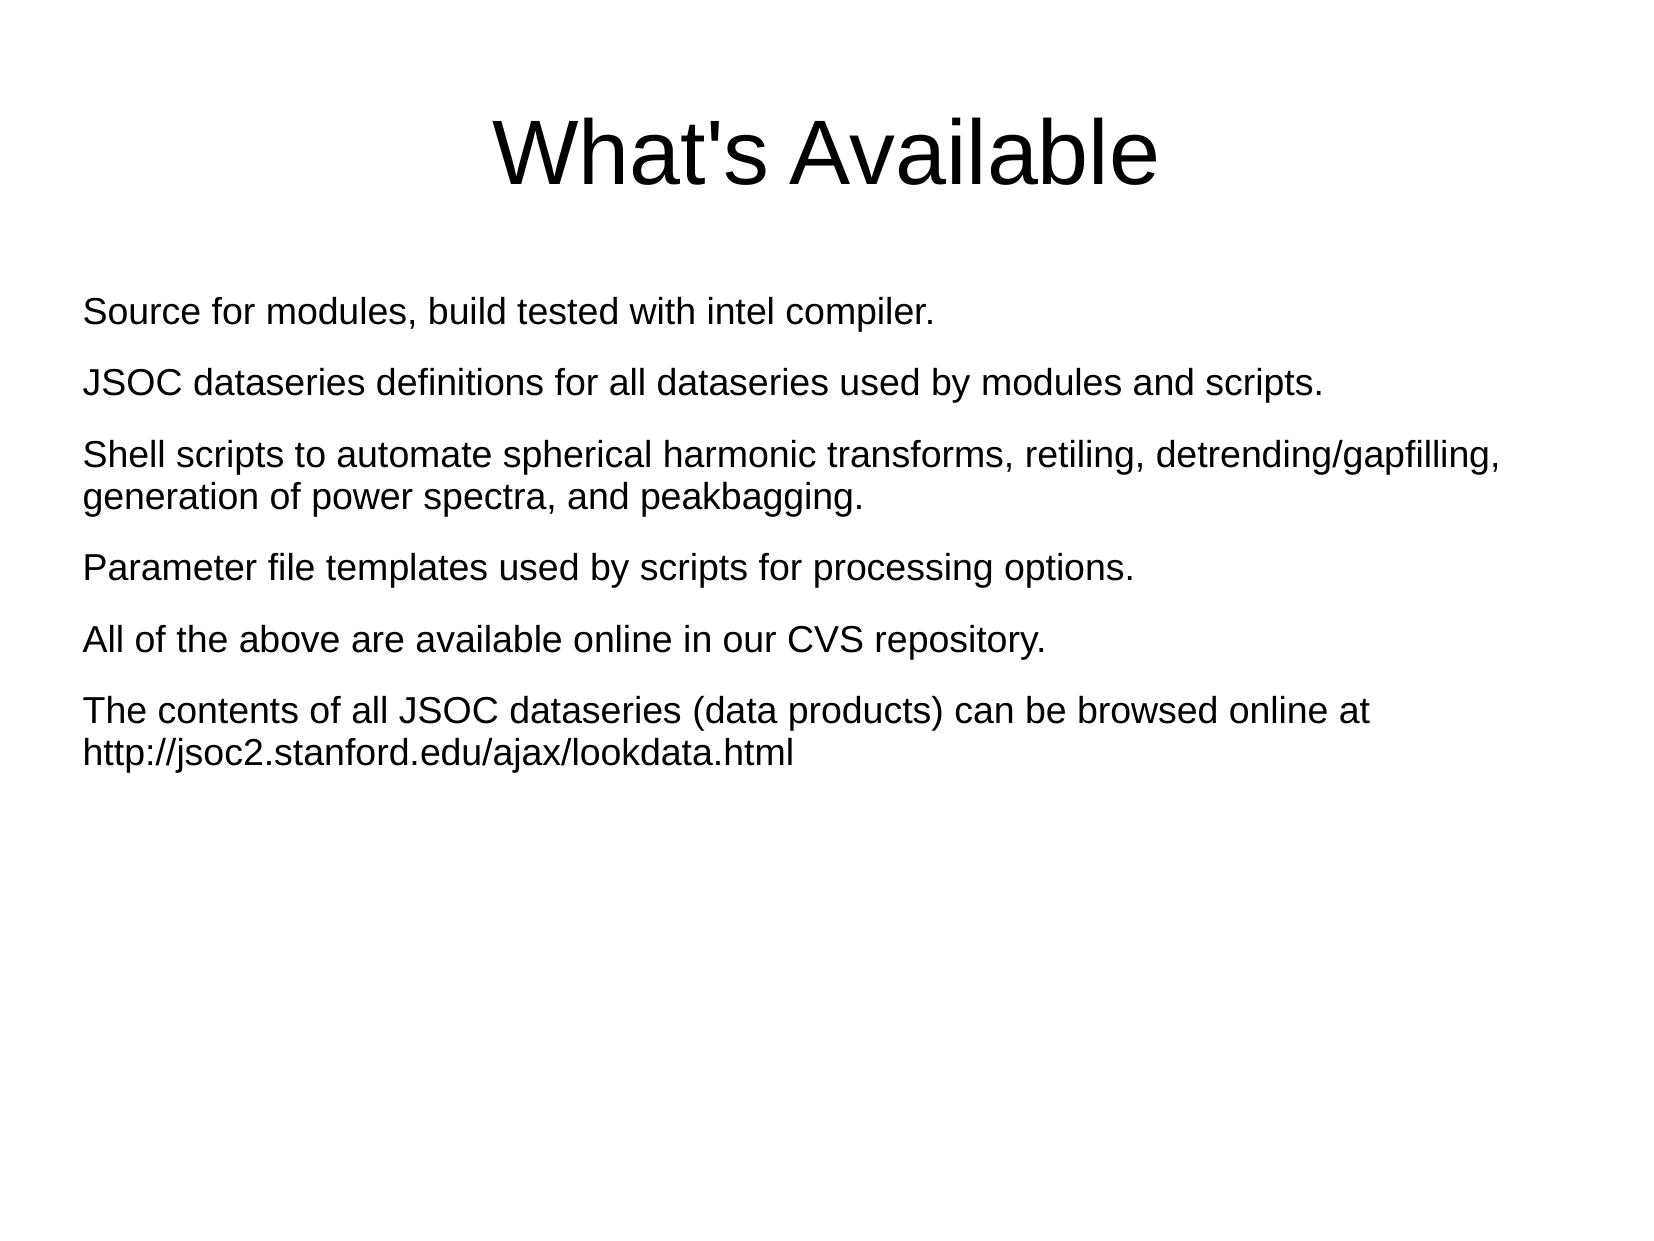

# What's Available
Source for modules, build tested with intel compiler.
JSOC dataseries definitions for all dataseries used by modules and scripts.
Shell scripts to automate spherical harmonic transforms, retiling, detrending/gapfilling, generation of power spectra, and peakbagging.
Parameter file templates used by scripts for processing options.
All of the above are available online in our CVS repository.
The contents of all JSOC dataseries (data products) can be browsed online at http://jsoc2.stanford.edu/ajax/lookdata.html